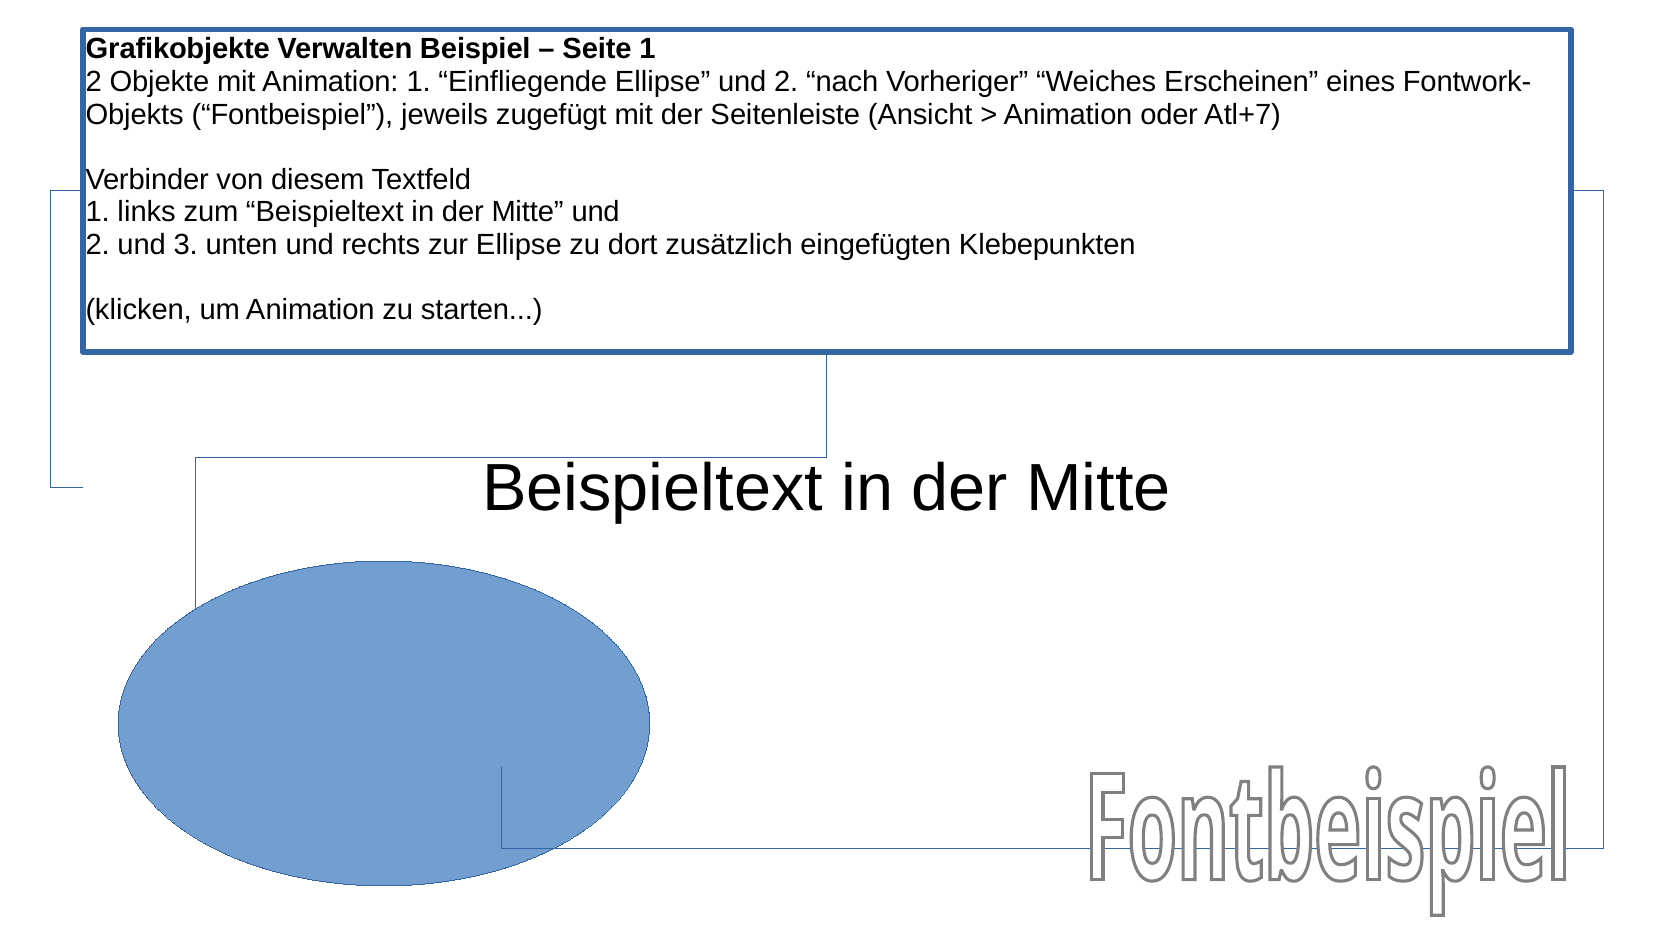

# Grafikobjekte Verwalten Beispiel – Seite 1 2 Objekte mit Animation: 1. “Einfliegende Ellipse” und 2. “nach Vorheriger” “Weiches Erscheinen” eines Fontwork-Objekts (“Fontbeispiel”), jeweils zugefügt mit der Seitenleiste (Ansicht > Animation oder Atl+7) Verbinder von diesem Textfeld 1. links zum “Beispieltext in der Mitte” und 2. und 3. unten und rechts zur Ellipse zu dort zusätzlich eingefügten Klebepunkten (klicken, um Animation zu starten...)
Beispieltext in der Mitte
Fontbeispiel